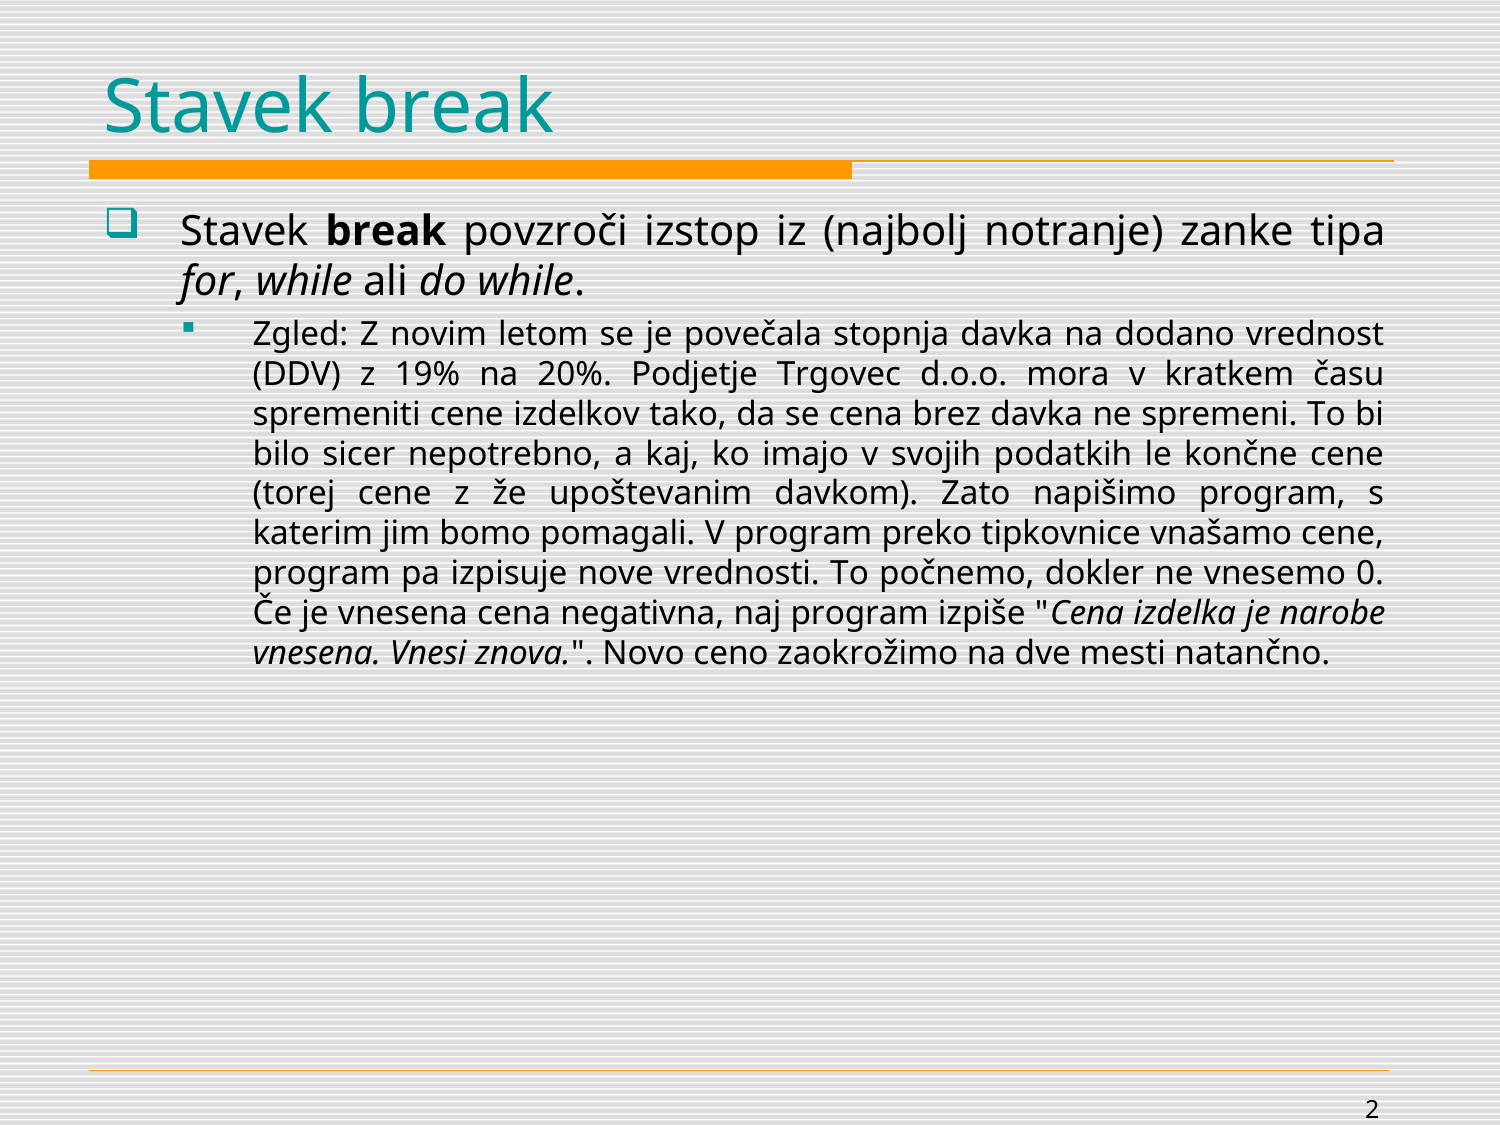

# Stavek break
Stavek break povzroči izstop iz (najbolj notranje) zanke tipa for, while ali do while.
Zgled: Z novim letom se je povečala stopnja davka na dodano vrednost (DDV) z 19% na 20%. Podjetje Trgovec d.o.o. mora v kratkem času spremeniti cene izdelkov tako, da se cena brez davka ne spremeni. To bi bilo sicer nepotrebno, a kaj, ko imajo v svojih podatkih le končne cene (torej cene z že upoštevanim davkom). Zato napišimo program, s katerim jim bomo pomagali. V program preko tipkovnice vnašamo cene, program pa izpisuje nove vrednosti. To počnemo, dokler ne vnesemo 0. Če je vnesena cena negativna, naj program izpiše "Cena izdelka je narobe vnesena. Vnesi znova.". Novo ceno zaokrožimo na dve mesti natančno.